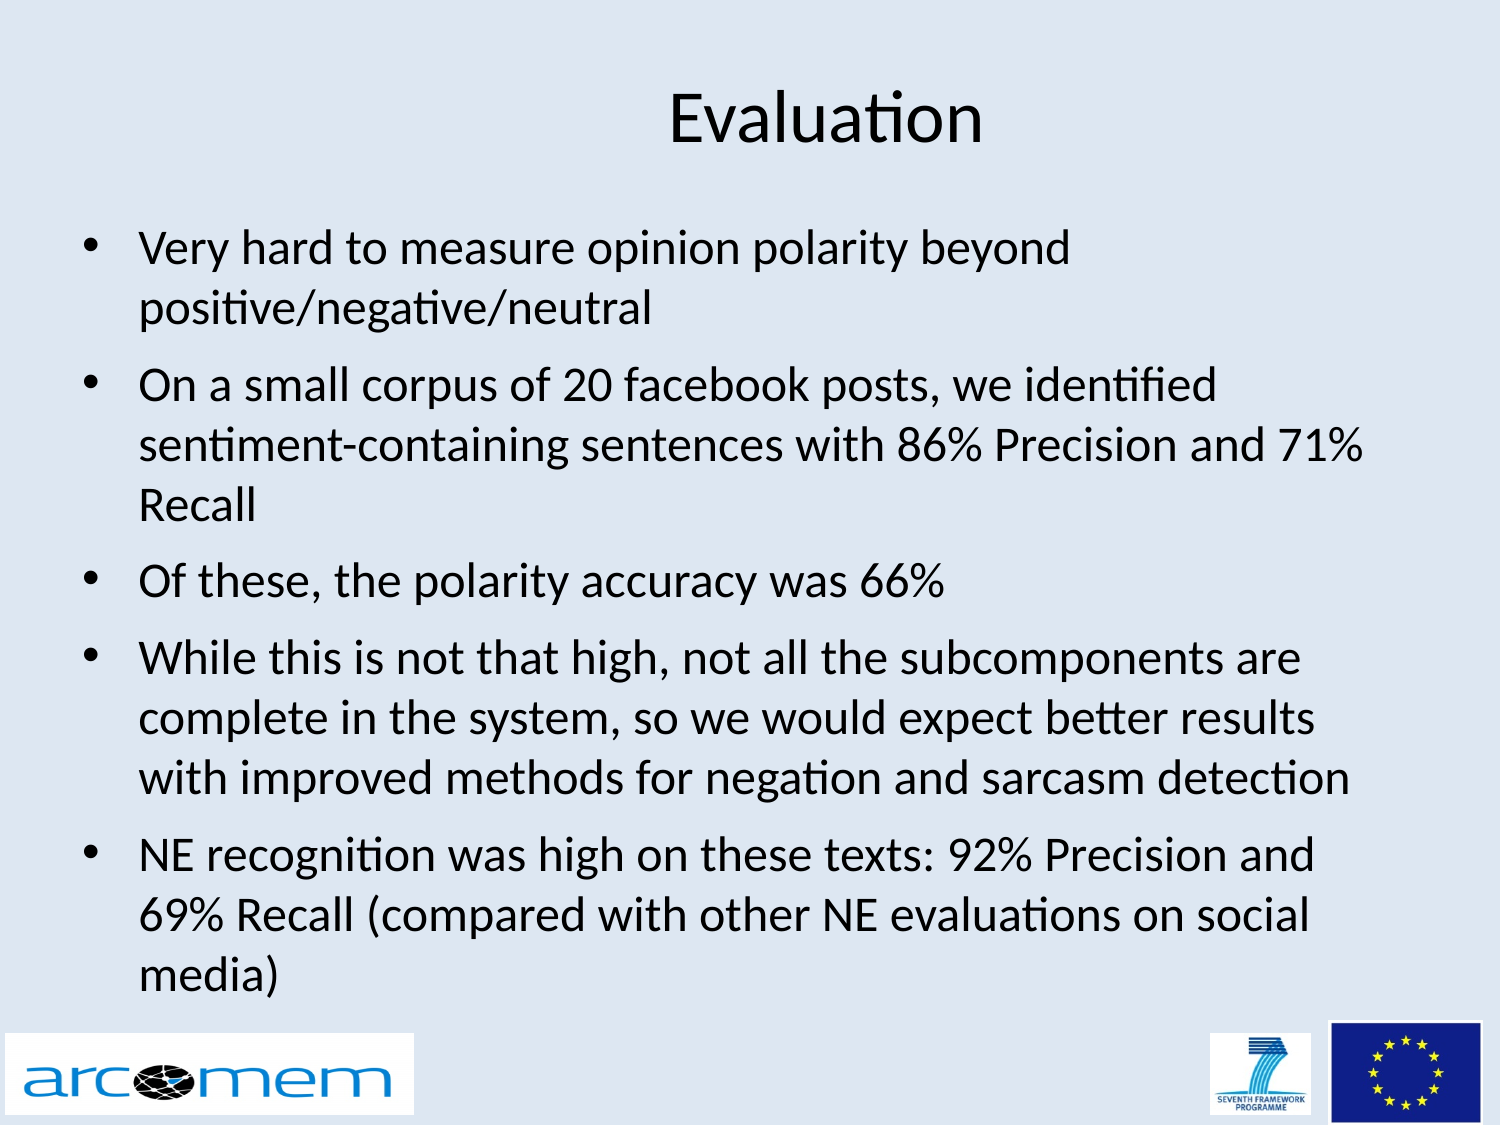

# Evaluation
Very hard to measure opinion polarity beyond positive/negative/neutral
On a small corpus of 20 facebook posts, we identified sentiment-containing sentences with 86% Precision and 71% Recall
Of these, the polarity accuracy was 66%
While this is not that high, not all the subcomponents are complete in the system, so we would expect better results with improved methods for negation and sarcasm detection
NE recognition was high on these texts: 92% Precision and 69% Recall (compared with other NE evaluations on social media)